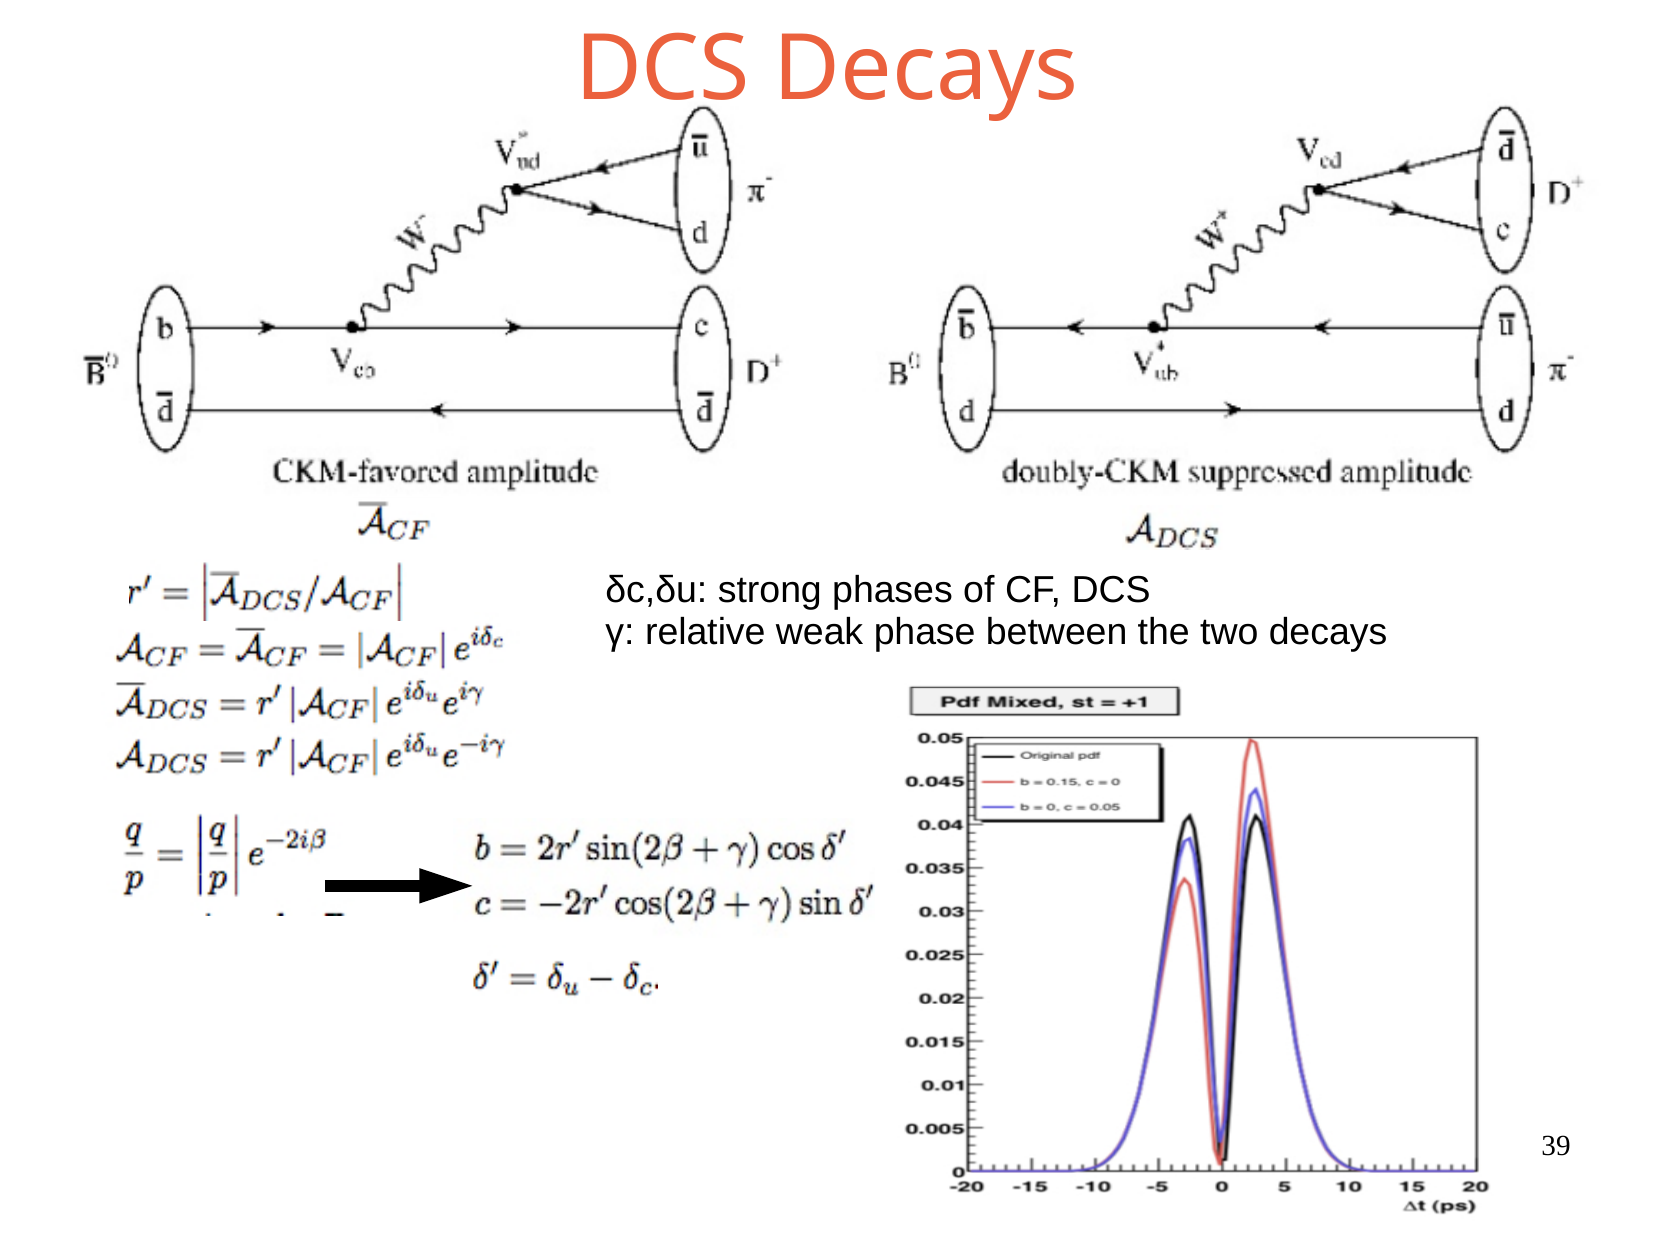

# DCS Decays
δc,δu: strong phases of CF, DCS
γ: relative weak phase between the two decays
39